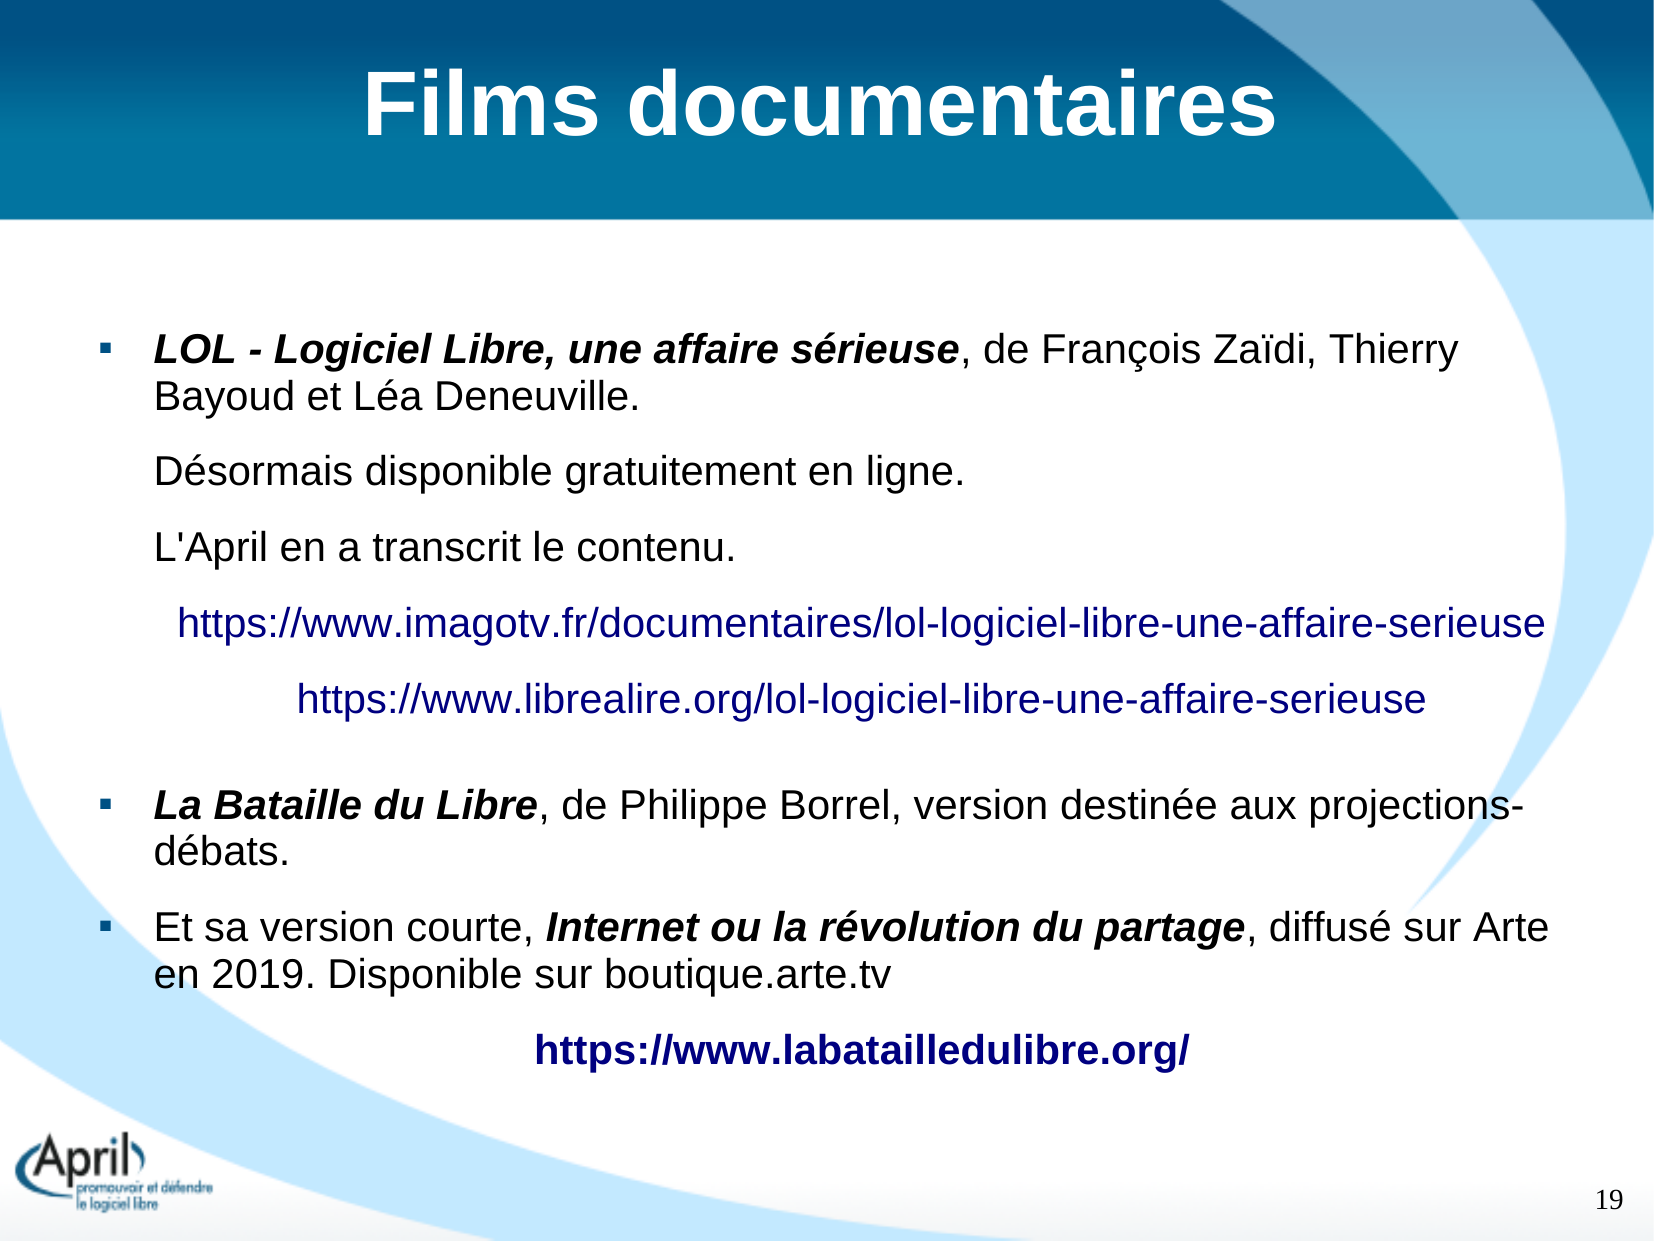

# Films documentaires
LOL - Logiciel Libre, une affaire sérieuse, de François Zaïdi, Thierry Bayoud et Léa Deneuville.
Désormais disponible gratuitement en ligne.
L'April en a transcrit le contenu.
https://www.imagotv.fr/documentaires/lol-logiciel-libre-une-affaire-serieuse
https://www.librealire.org/lol-logiciel-libre-une-affaire-serieuse
La Bataille du Libre, de Philippe Borrel, version destinée aux projections-débats.
Et sa version courte, Internet ou la révolution du partage, diffusé sur Arte en 2019. Disponible sur boutique.arte.tv
https://www.labatailledulibre.org/
19